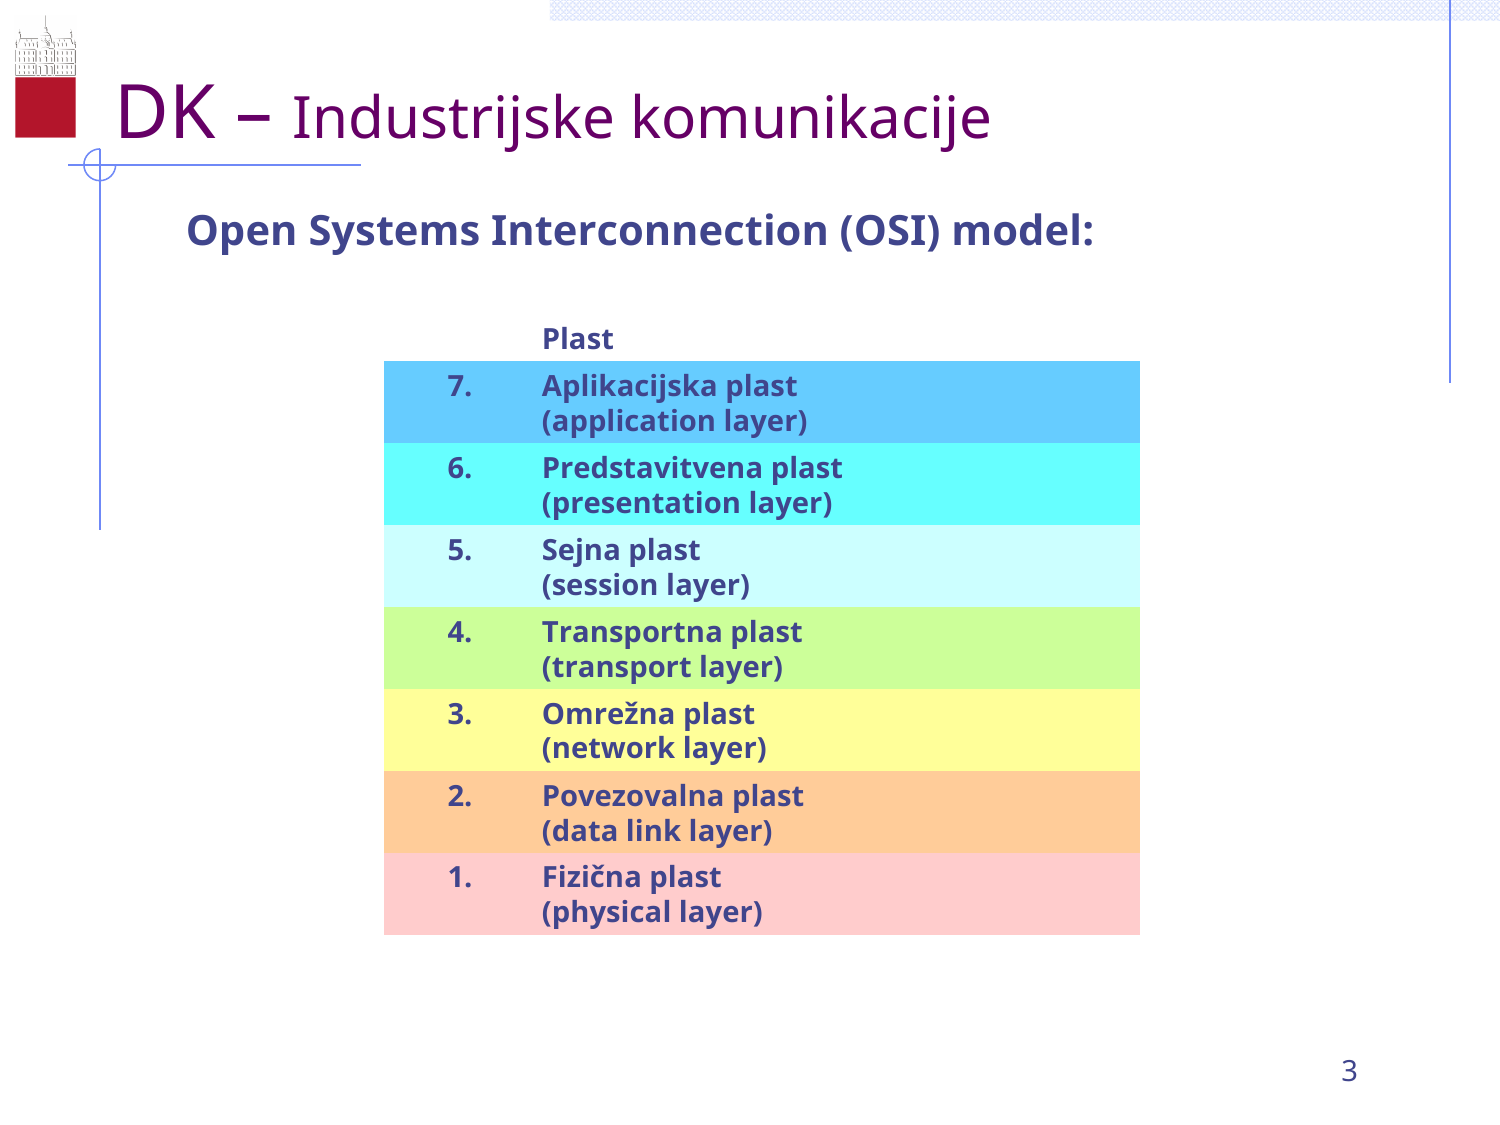

DK – Industrijske komunikacije
# Open Systems Interconnection (OSI) model:
| | Plast |
| --- | --- |
| 7. | Aplikacijska plast (application layer) |
| 6. | Predstavitvena plast (presentation layer) |
| 5. | Sejna plast (session layer) |
| 4. | Transportna plast (transport layer) |
| 3. | Omrežna plast (network layer) |
| 2. | Povezovalna plast (data link layer) |
| 1. | Fizična plast (physical layer) |